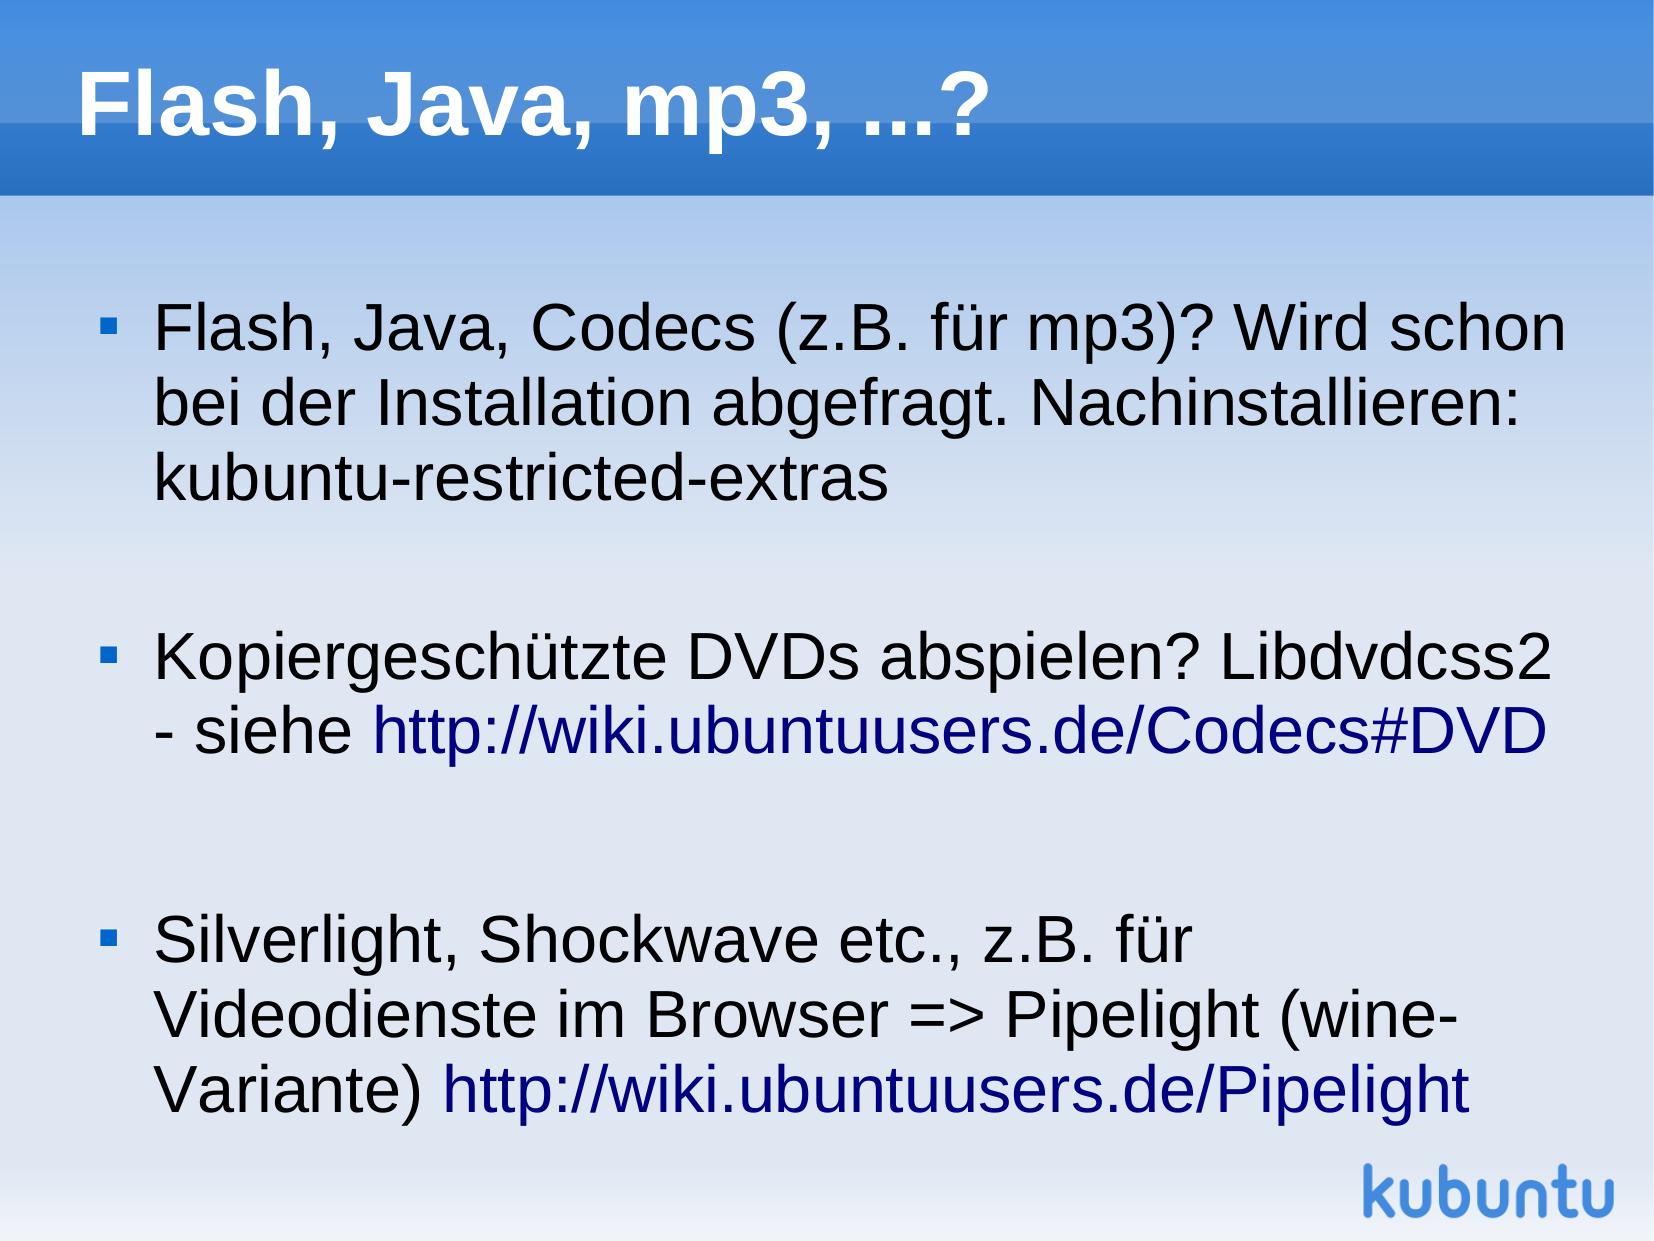

# Flash, Java, mp3, ...?
Flash, Java, Codecs (z.B. für mp3)? Wird schon bei der Installation abgefragt. Nachinstallieren: kubuntu-restricted-extras
Kopiergeschützte DVDs abspielen? Libdvdcss2 - siehe http://wiki.ubuntuusers.de/Codecs#DVD
Silverlight, Shockwave etc., z.B. für Videodienste im Browser => Pipelight (wine-Variante) http://wiki.ubuntuusers.de/Pipelight